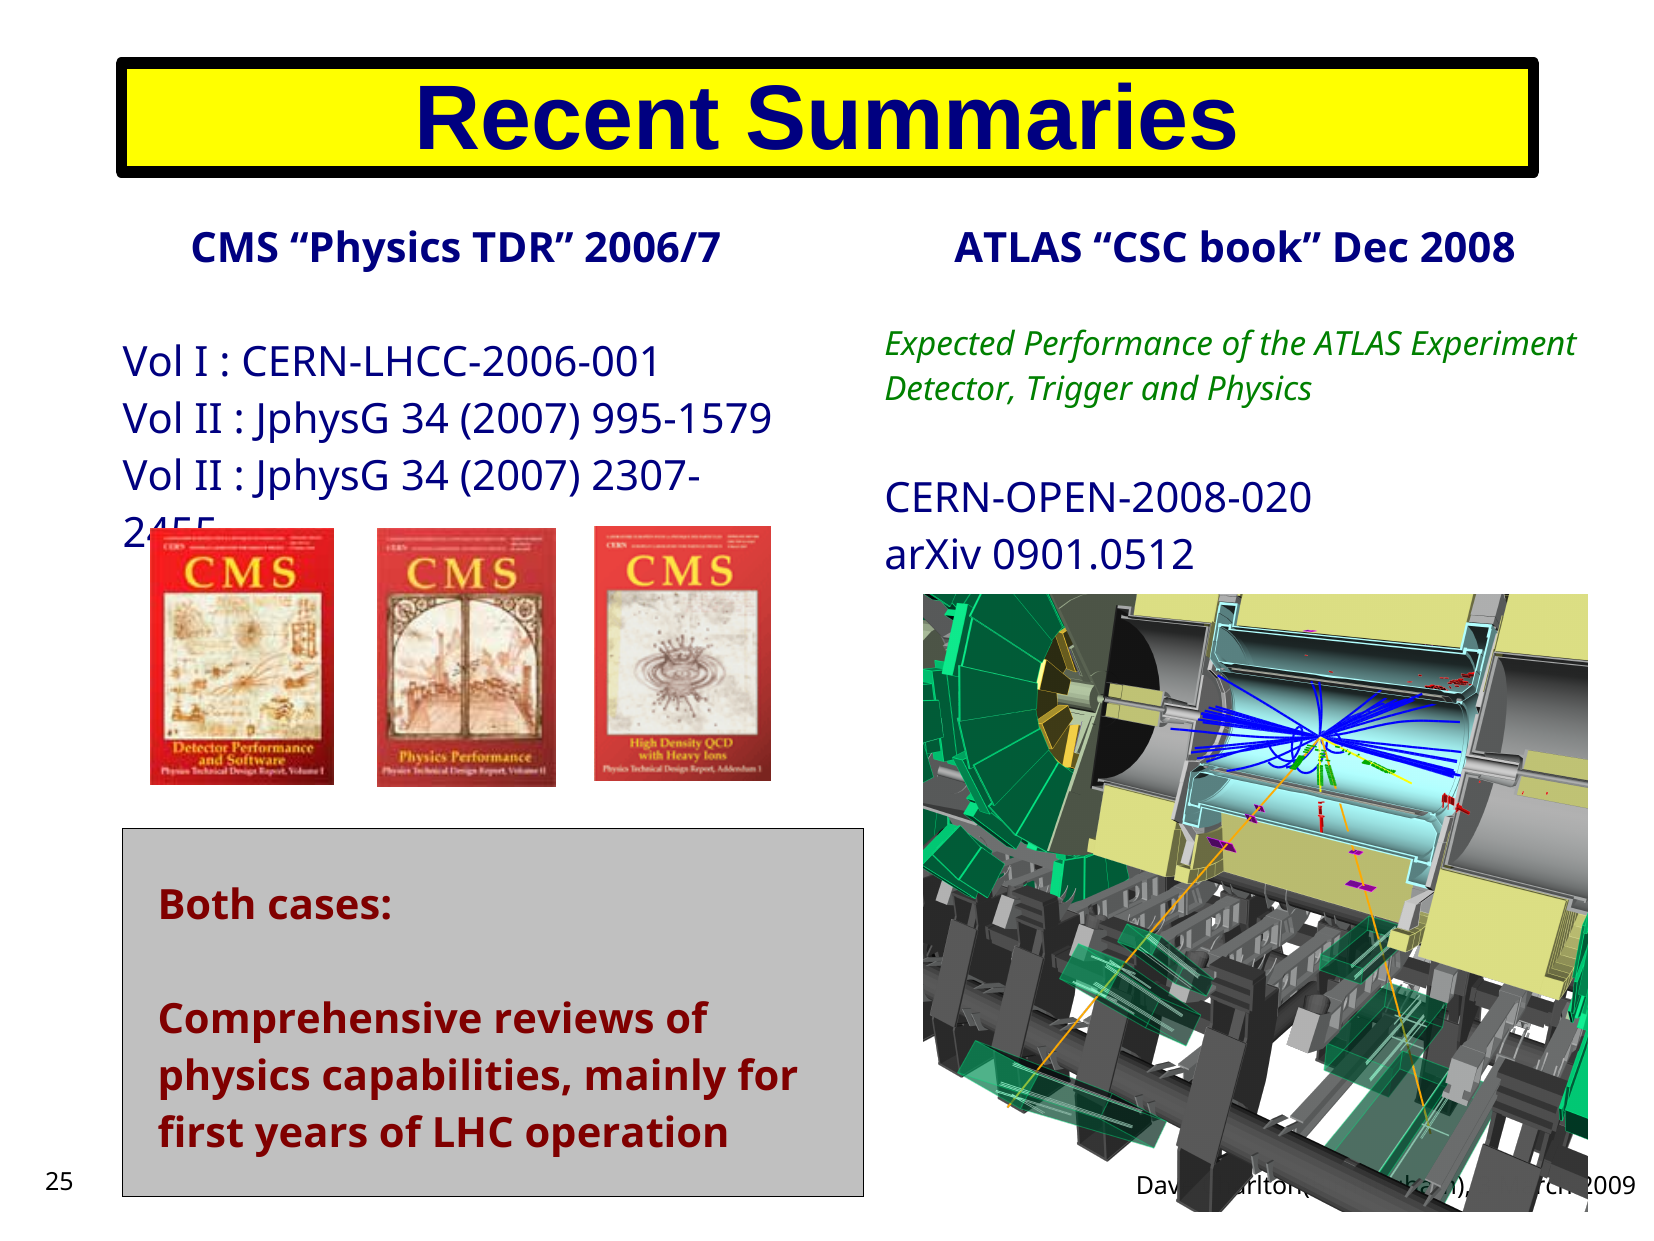

# Recent Summaries
CMS “Physics TDR” 2006/7
Vol I : CERN-LHCC-2006-001
Vol II : JphysG 34 (2007) 995-1579
Vol II : JphysG 34 (2007) 2307-2455
ATLAS “CSC book” Dec 2008
Expected Performance of the ATLAS Experiment
Detector, Trigger and Physics
CERN-OPEN-2008-020
arXiv 0901.0512
Both cases:
Comprehensive reviews of physics capabilities, mainly for first years of LHC operation
25